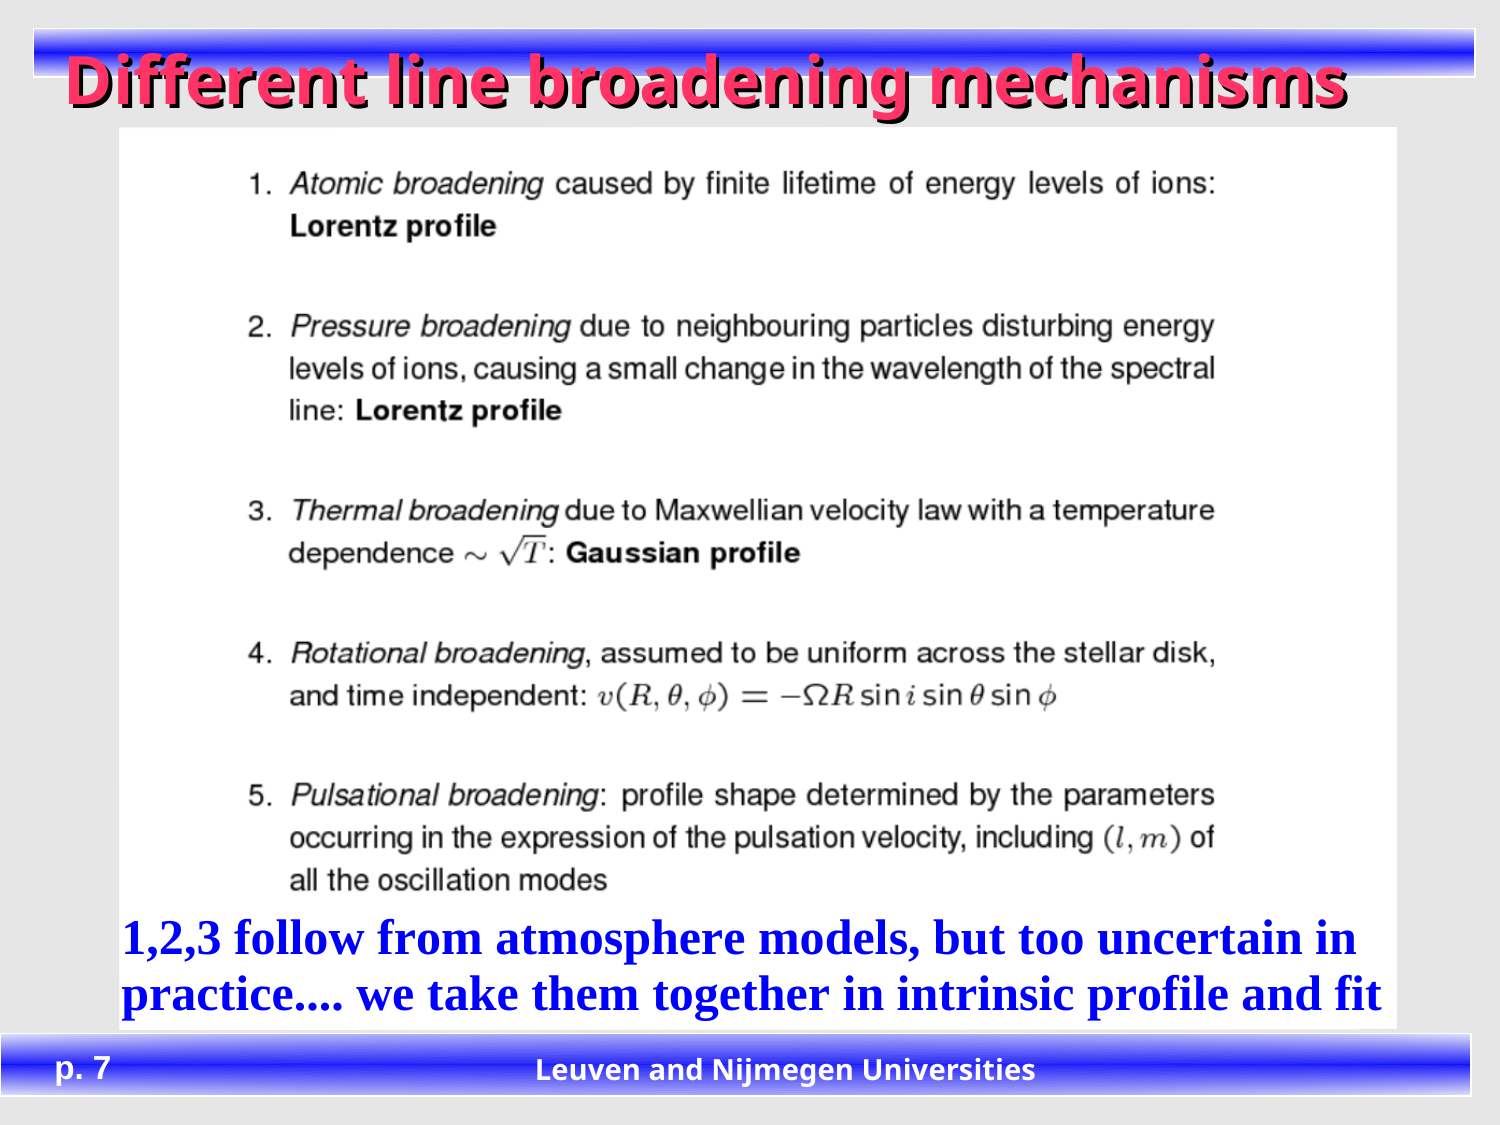

# Different line broadening mechanisms
1,2,3 follow from atmosphere models, but too uncertain in practice.... we take them together in intrinsic profile and fit